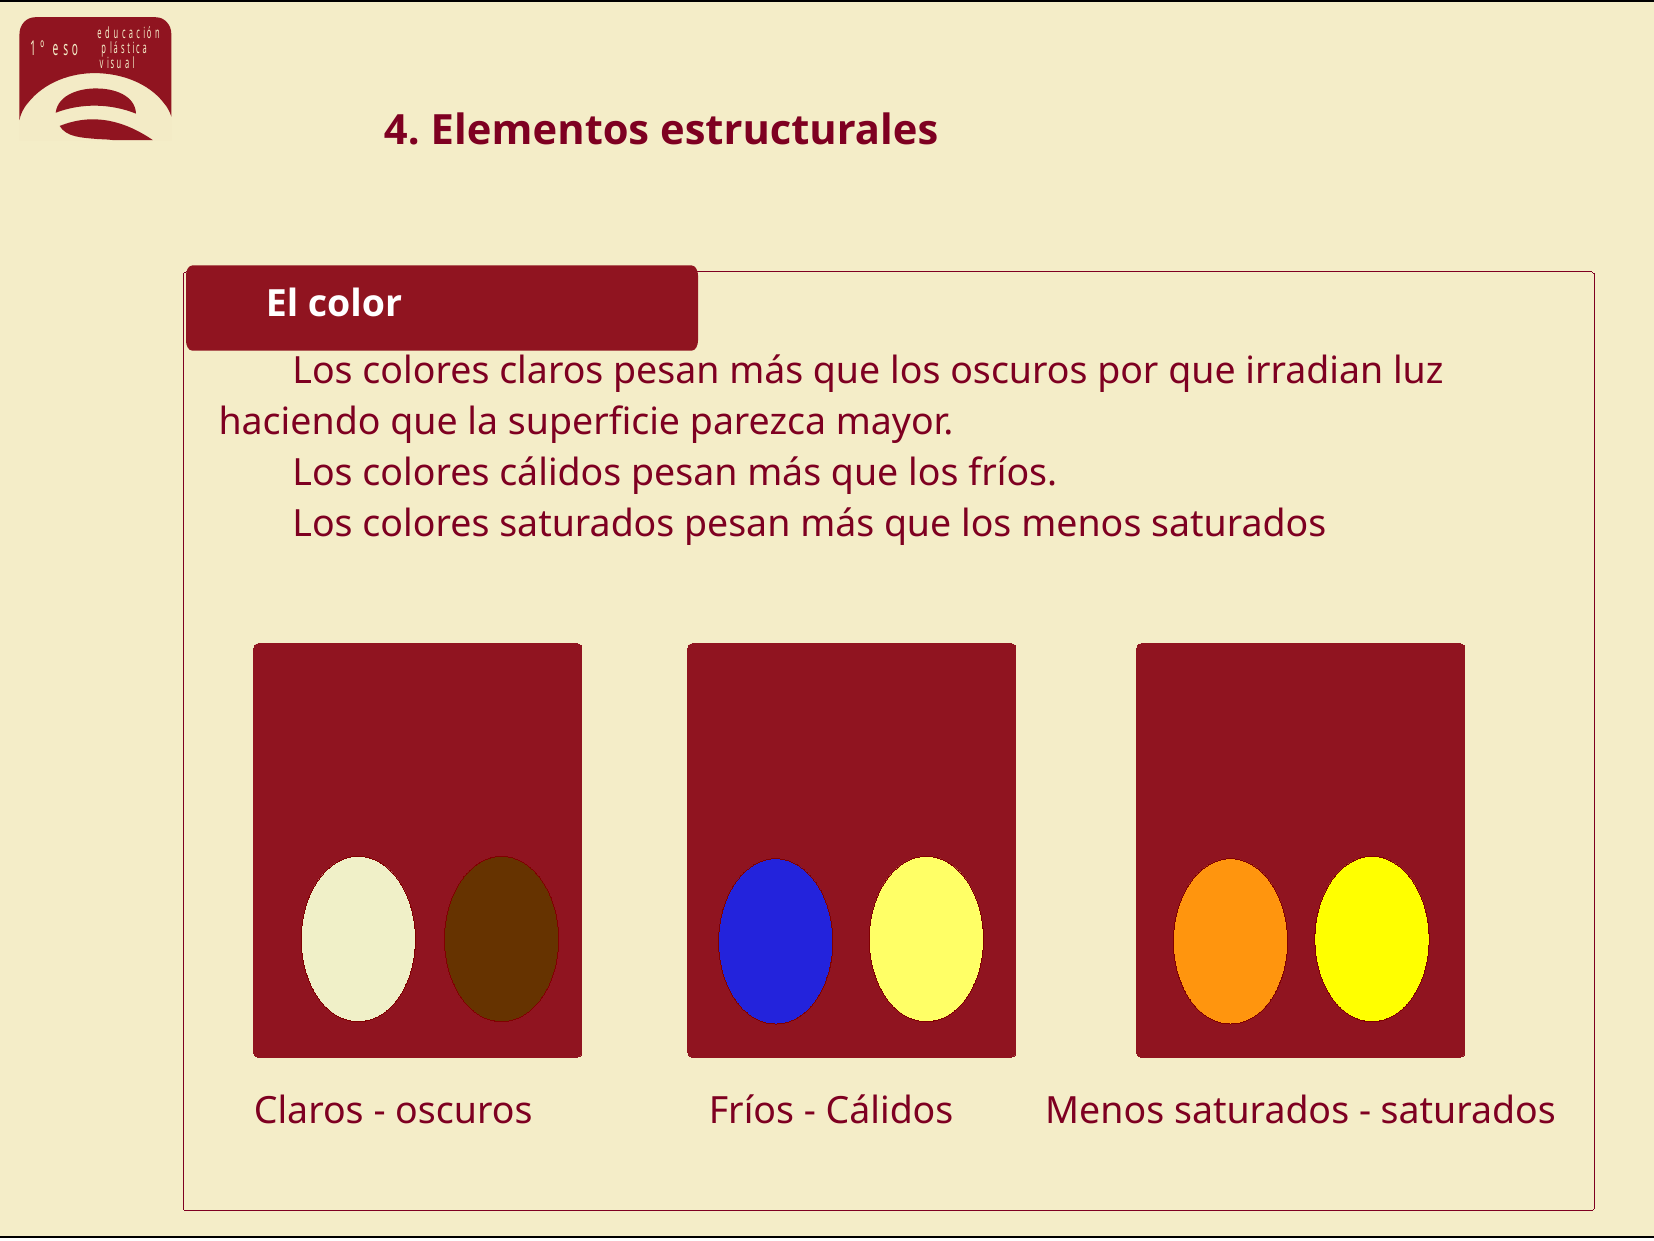

4. Elementos estructurales
El color
#
	Los colores claros pesan más que los oscuros por que irradian luz haciendo que la superficie parezca mayor.
	Los colores cálidos pesan más que los fríos.
	Los colores saturados pesan más que los menos saturados
Claros - oscuros
Fríos - Cálidos
Menos saturados - saturados